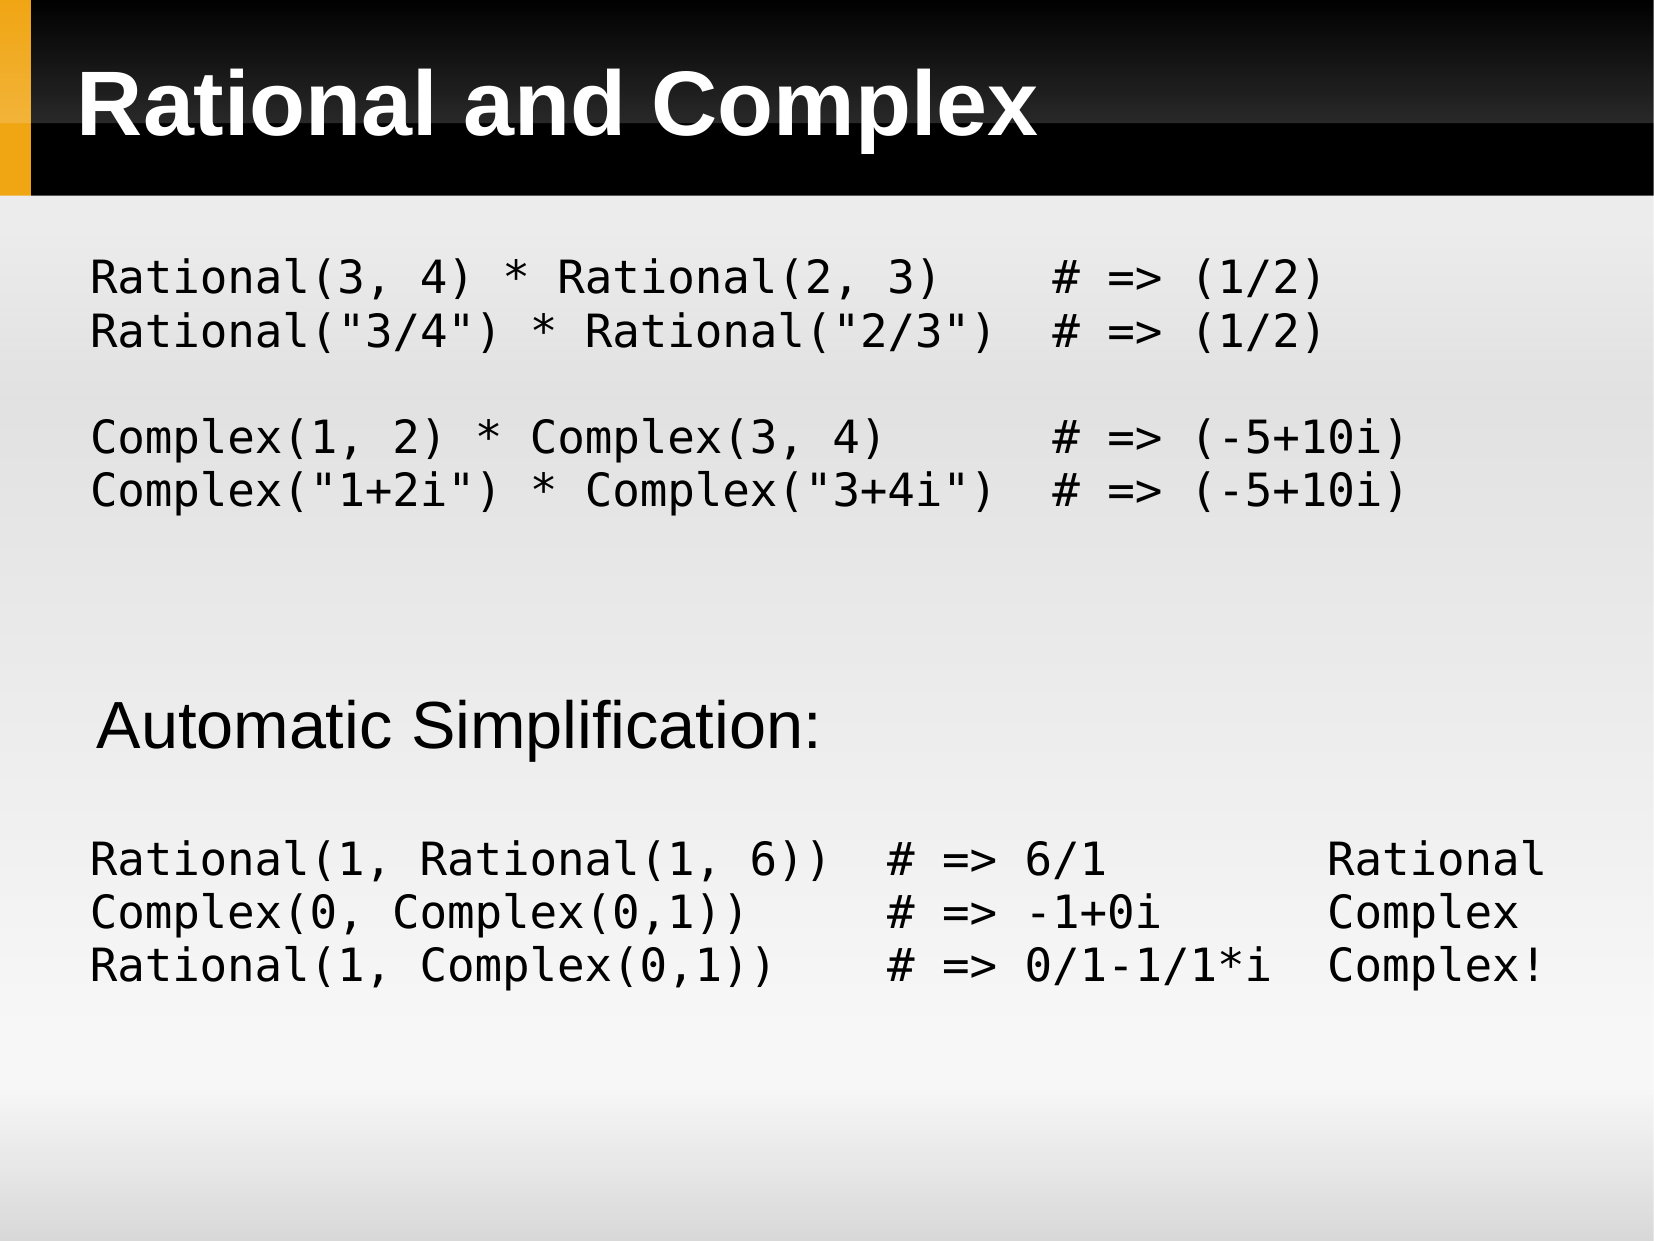

# Rational and Complex
Rational(3, 4) * Rational(2, 3) # => (1/2)
Rational("3/4") * Rational("2/3") # => (1/2)
Complex(1, 2) * Complex(3, 4) # => (-5+10i)
Complex("1+2i") * Complex("3+4i") # => (-5+10i)
Automatic Simplification:
Rational(1, Rational(1, 6)) # => 6/1 Rational
Complex(0, Complex(0,1)) # => -1+0i Complex
Rational(1, Complex(0,1)) # => 0/1-1/1*i Complex!